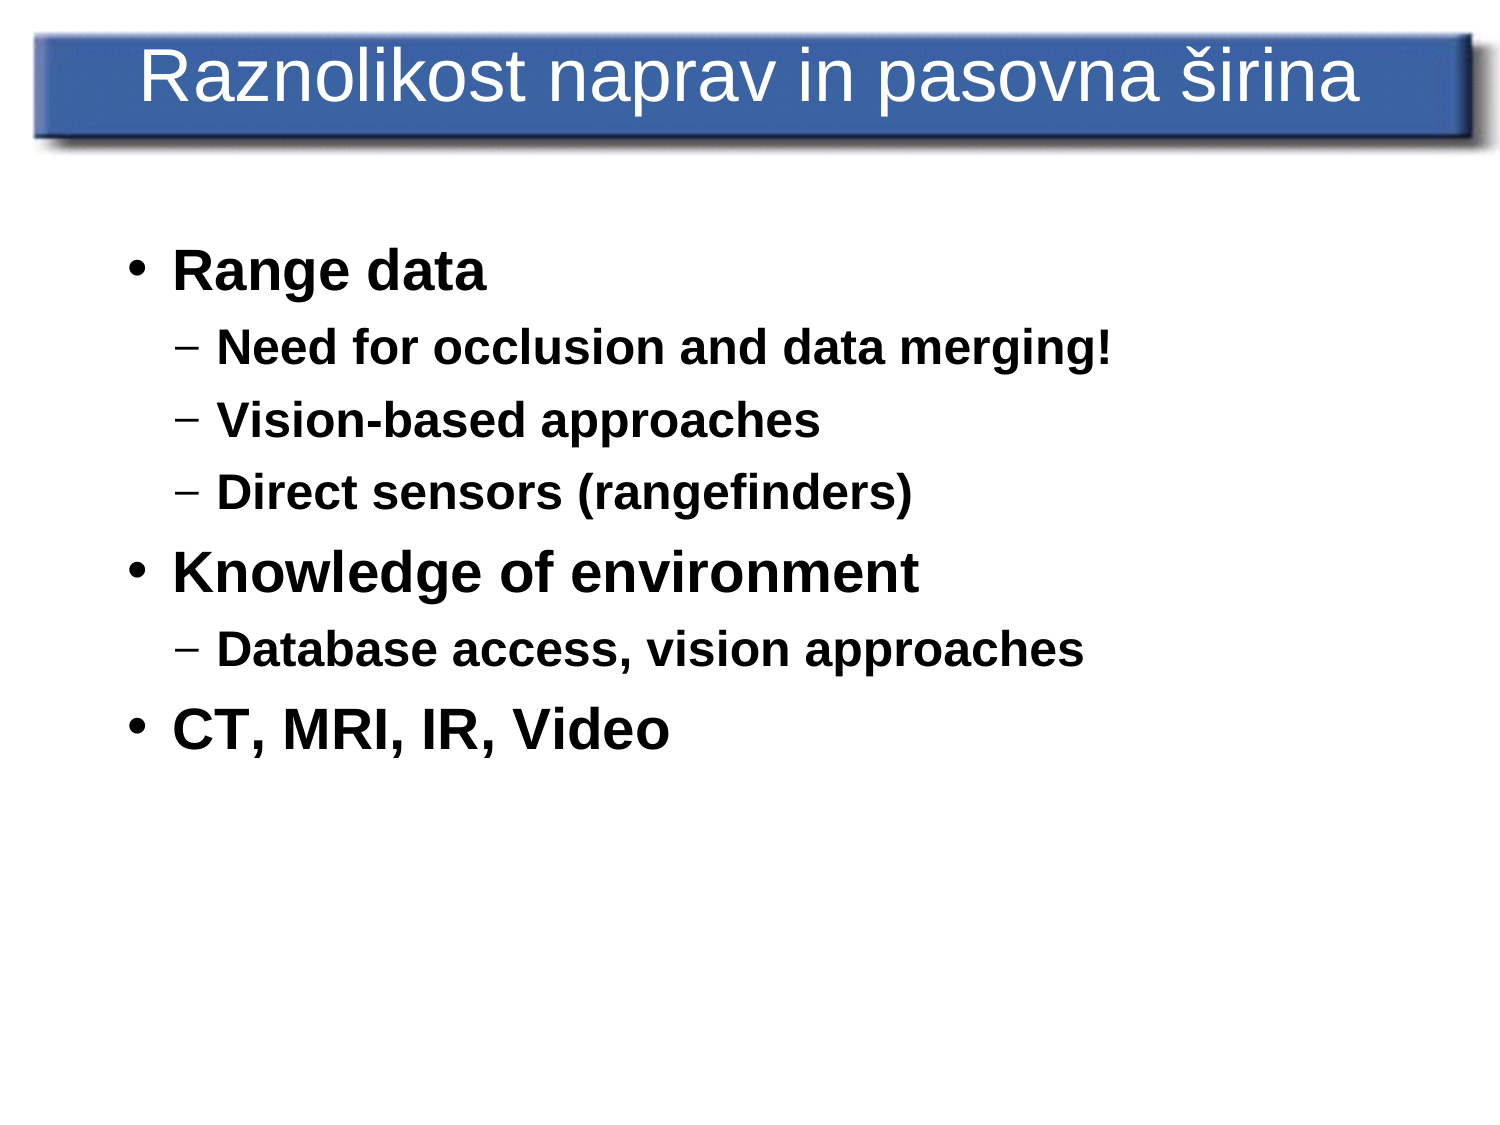

# Raznolikost naprav in pasovna širina
 Range data
 Need for occlusion and data merging!
 Vision-based approaches
 Direct sensors (rangefinders)
 Knowledge of environment
 Database access, vision approaches
 CT, MRI, IR, Video